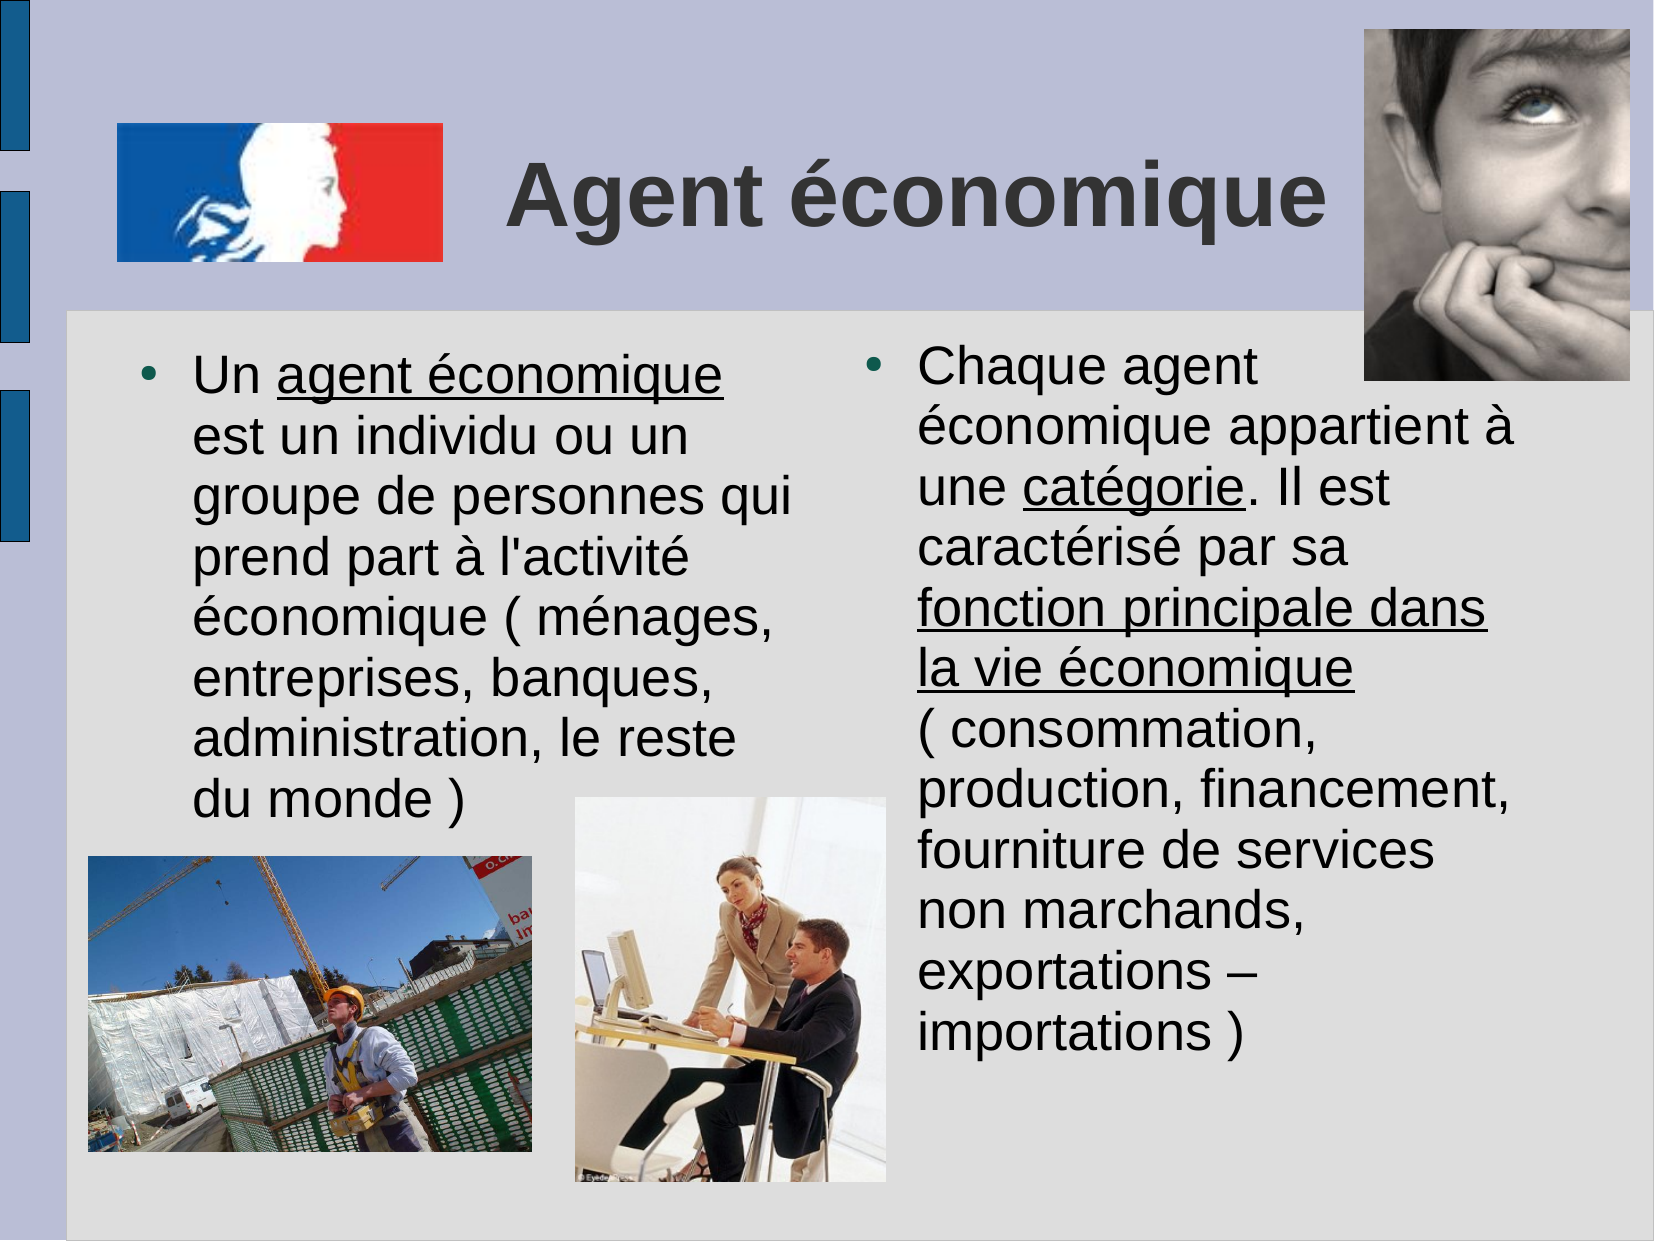

# Agent économique
Chaque agent économique appartient à une catégorie. Il est caractérisé par sa fonction principale dans la vie économique ( consommation, production, financement, fourniture de services non marchands, exportations – importations )
Un agent économique est un individu ou un groupe de personnes qui prend part à l'activité économique ( ménages, entreprises, banques, administration, le reste du monde )